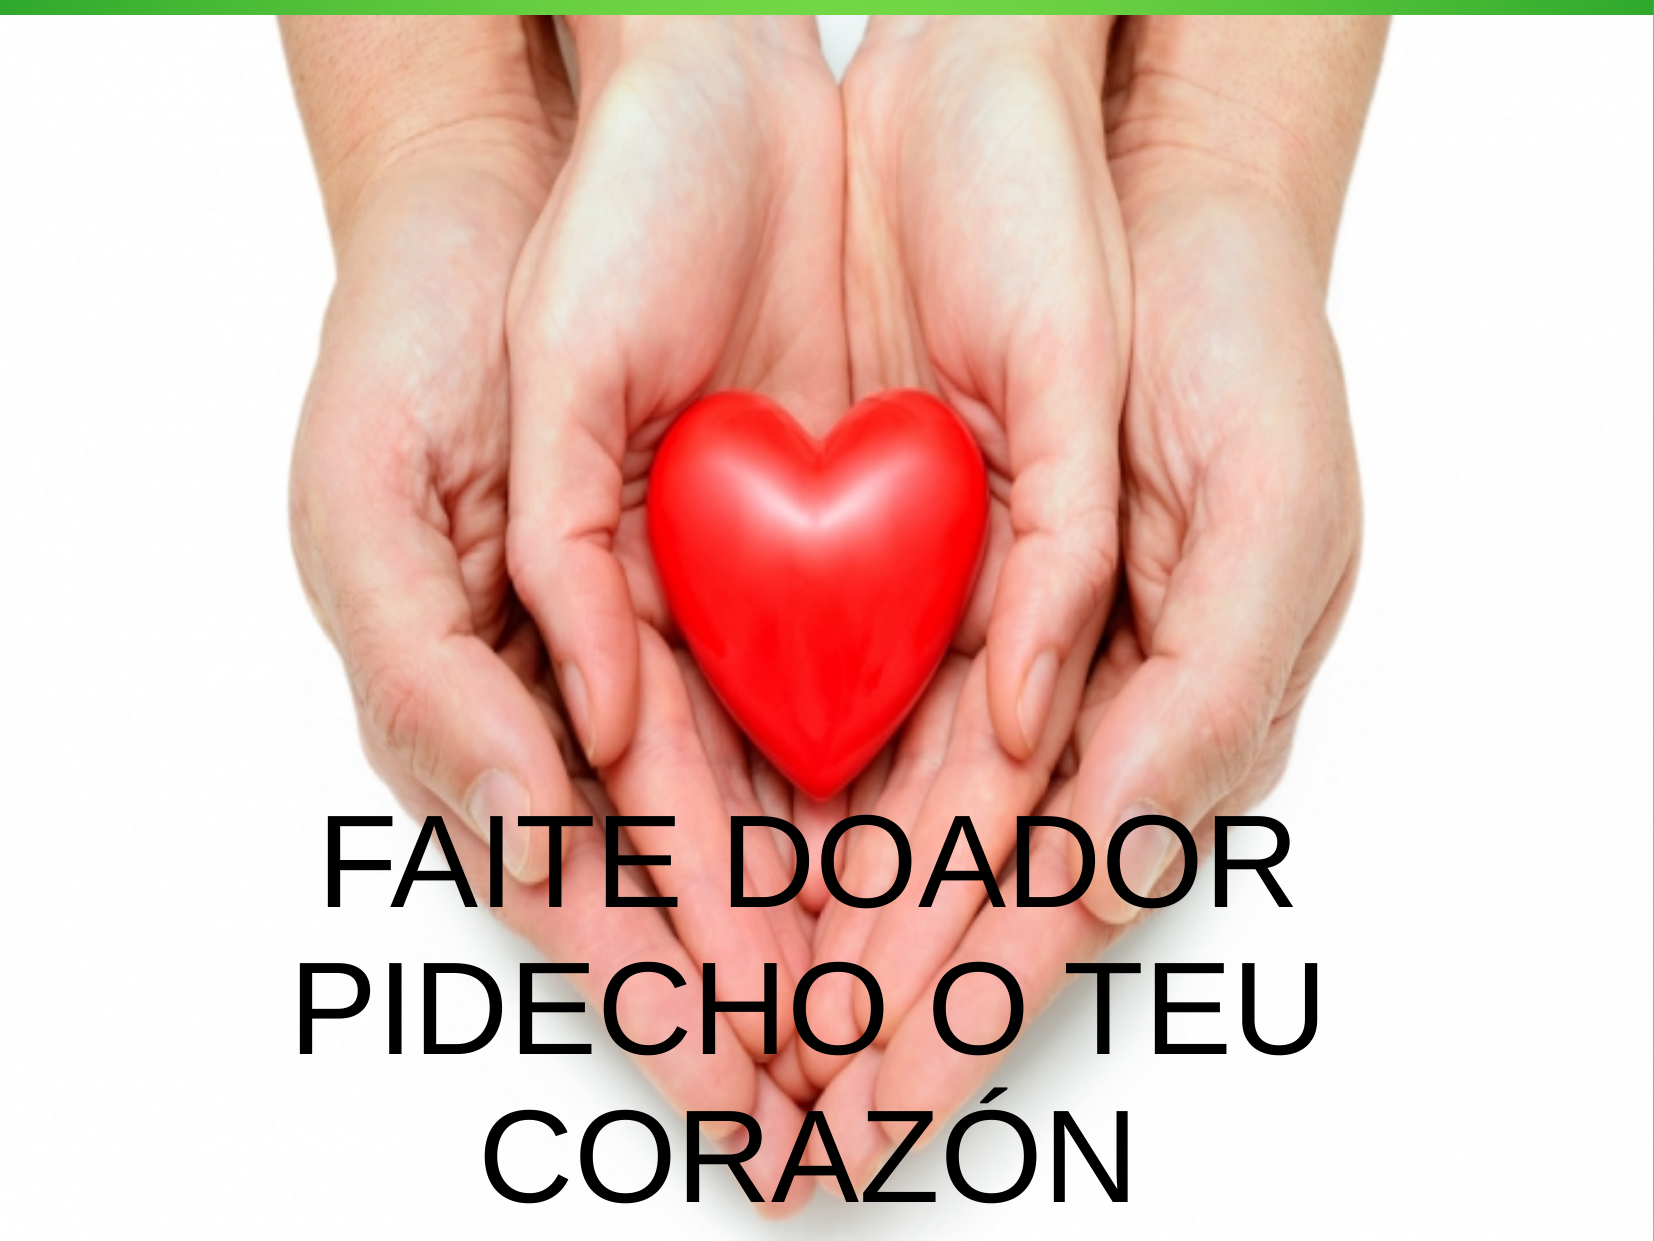

# FAITE DOADOR PIDECHO O TEU CORAZÓN